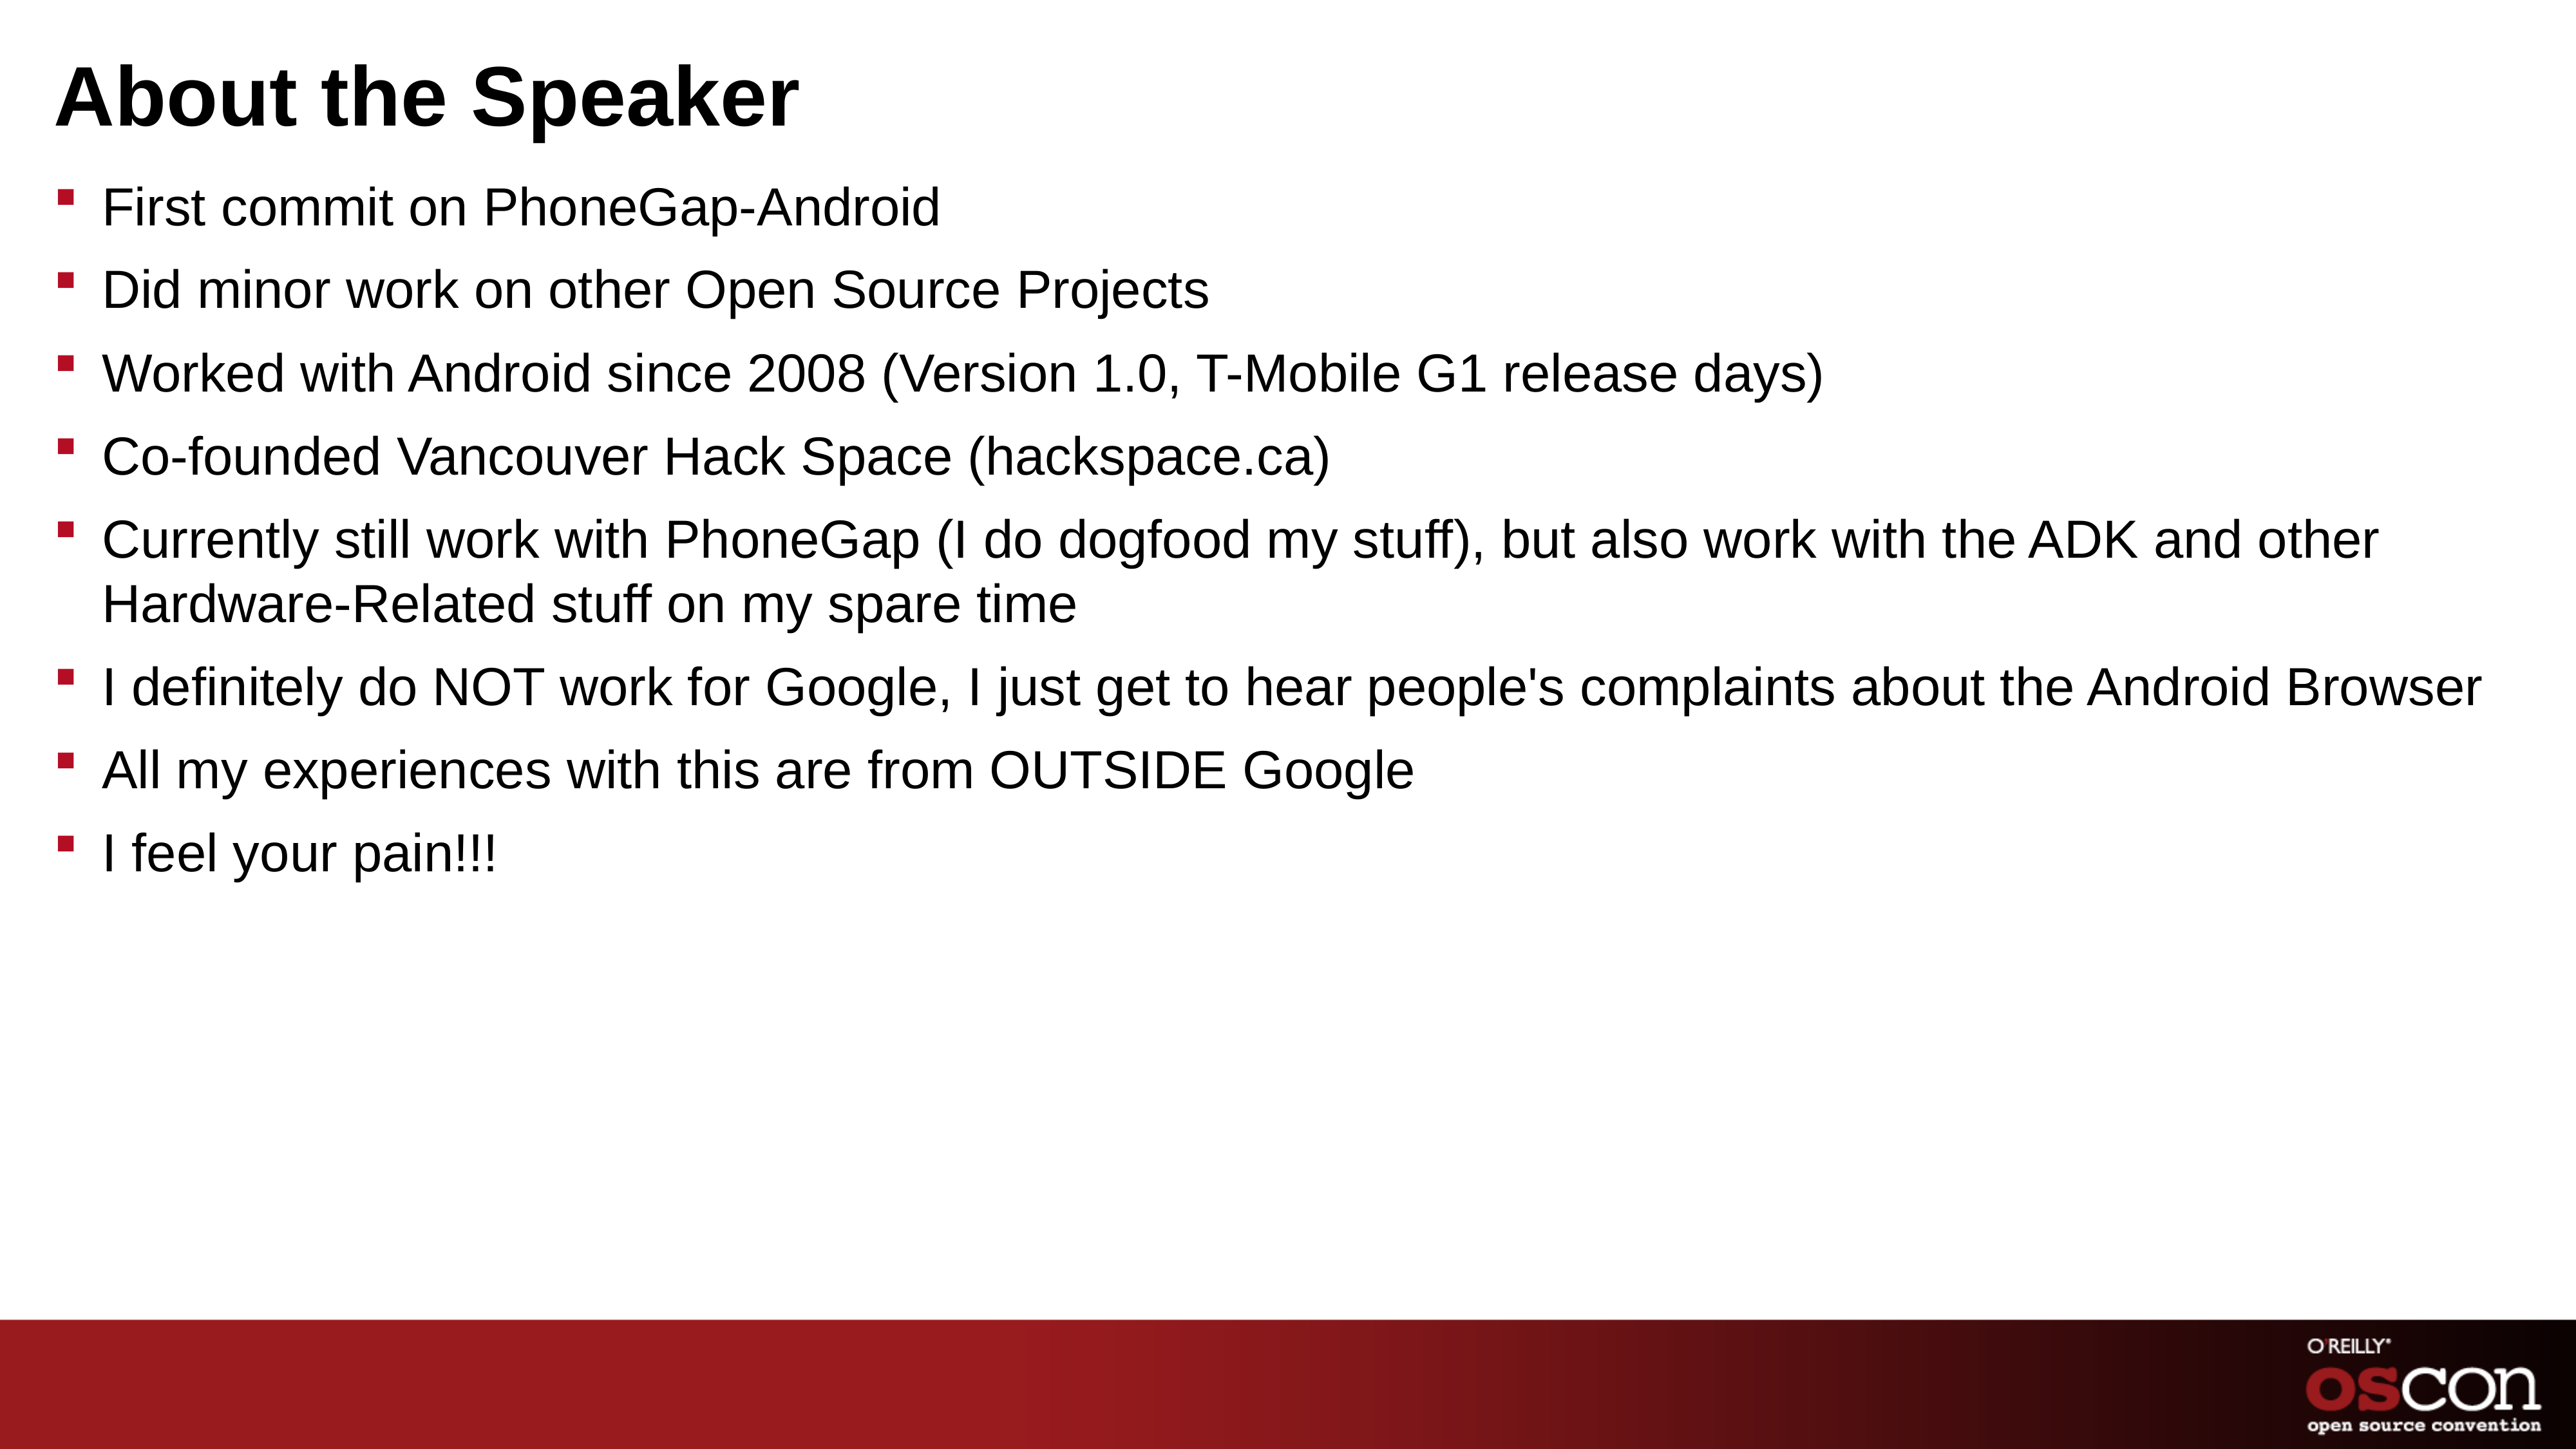

# About the Speaker
First commit on PhoneGap-Android
Did minor work on other Open Source Projects
Worked with Android since 2008 (Version 1.0, T-Mobile G1 release days)
Co-founded Vancouver Hack Space (hackspace.ca)
Currently still work with PhoneGap (I do dogfood my stuff), but also work with the ADK and other Hardware-Related stuff on my spare time
I definitely do NOT work for Google, I just get to hear people's complaints about the Android Browser
All my experiences with this are from OUTSIDE Google
I feel your pain!!!